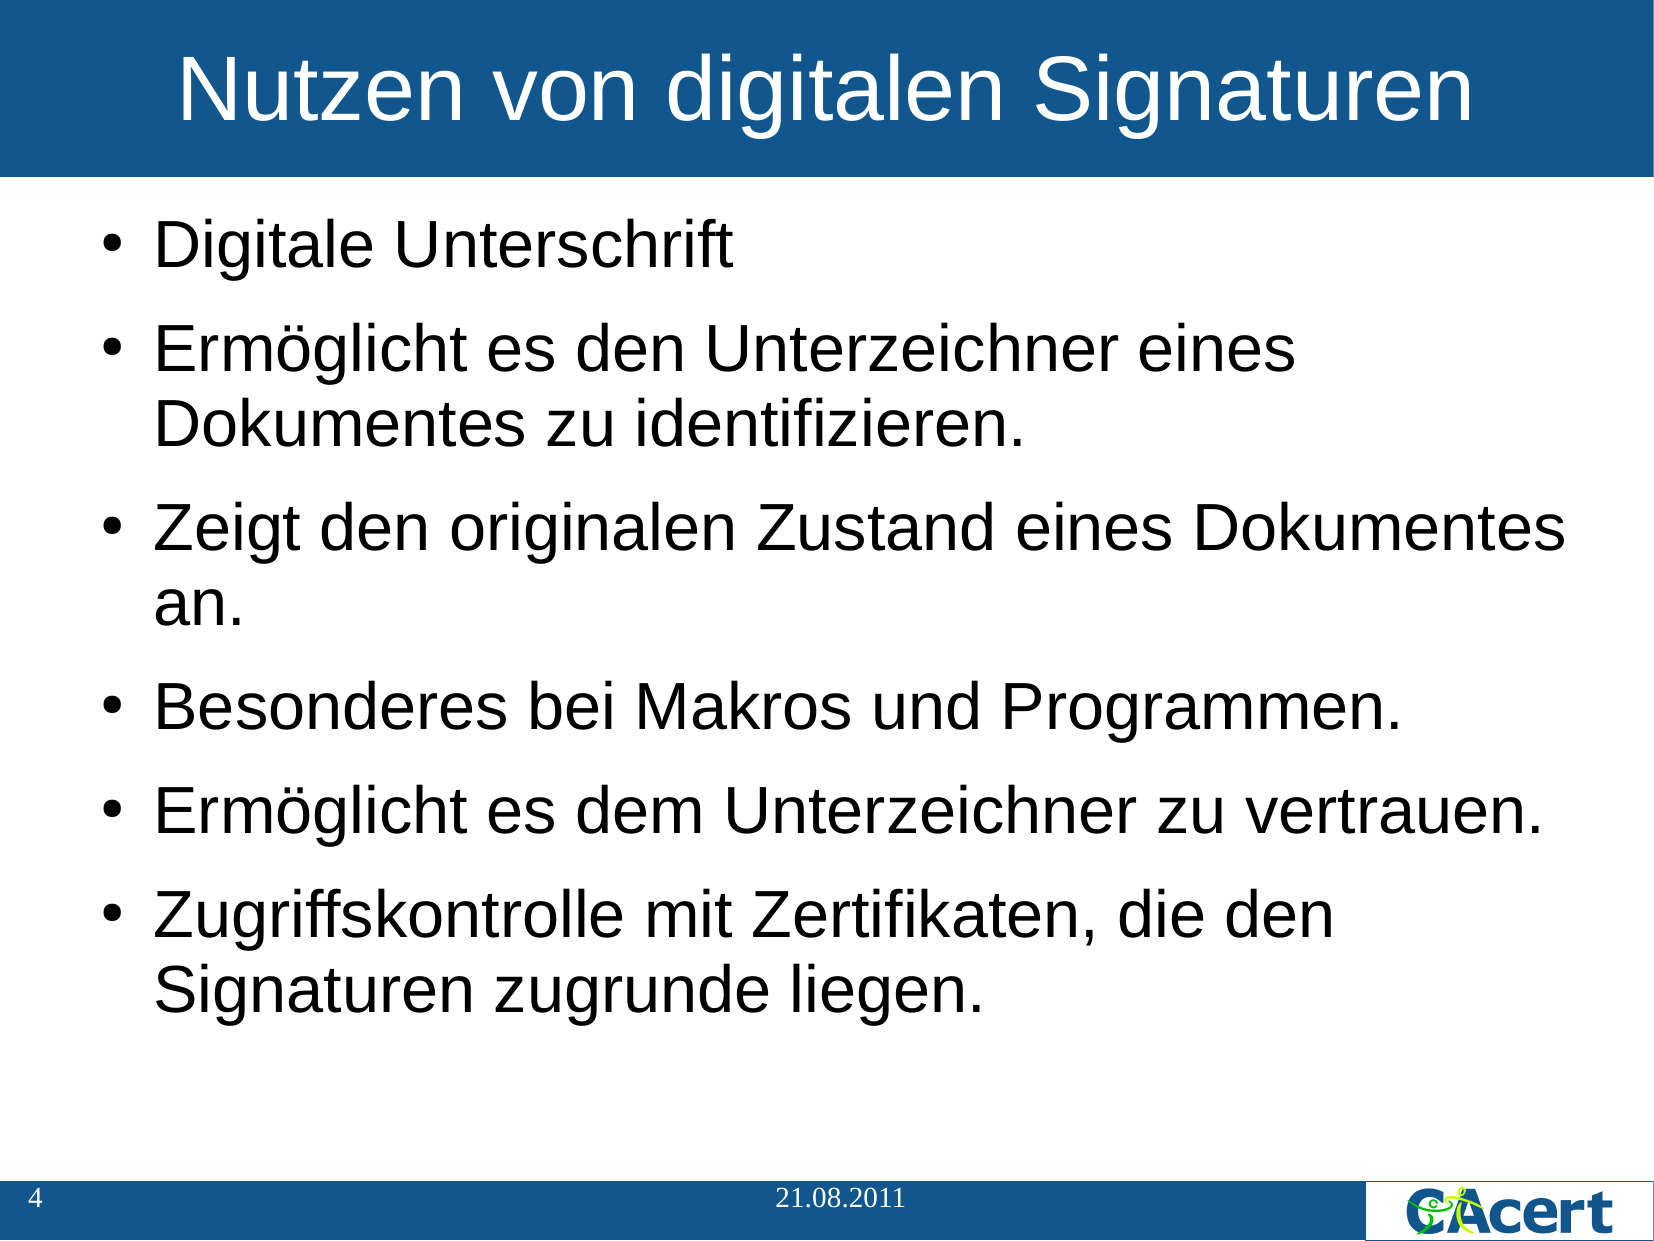

# Nutzen von digitalen Signaturen
Digitale Unterschrift
Ermöglicht es den Unterzeichner eines Dokumentes zu identifizieren.
Zeigt den originalen Zustand eines Dokumentes an.
Besonderes bei Makros und Programmen.
Ermöglicht es dem Unterzeichner zu vertrauen.
Zugriffskontrolle mit Zertifikaten, die den Signaturen zugrunde liegen.
4
21.08.2011